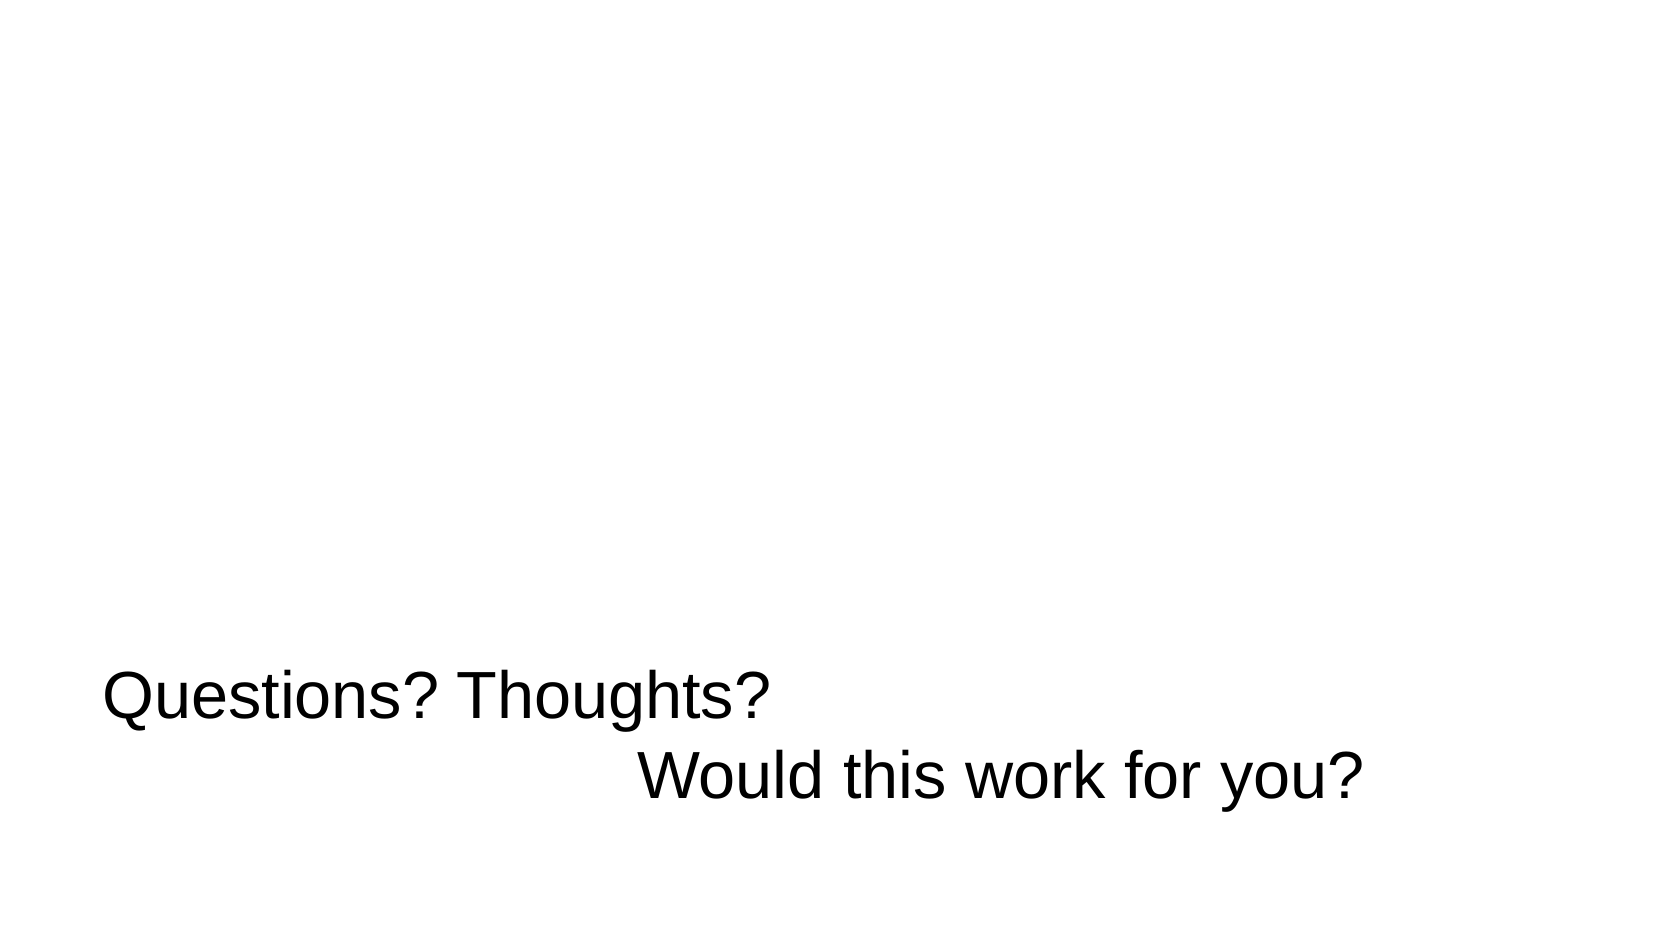

# Questions? Thoughts? Would this work for you?